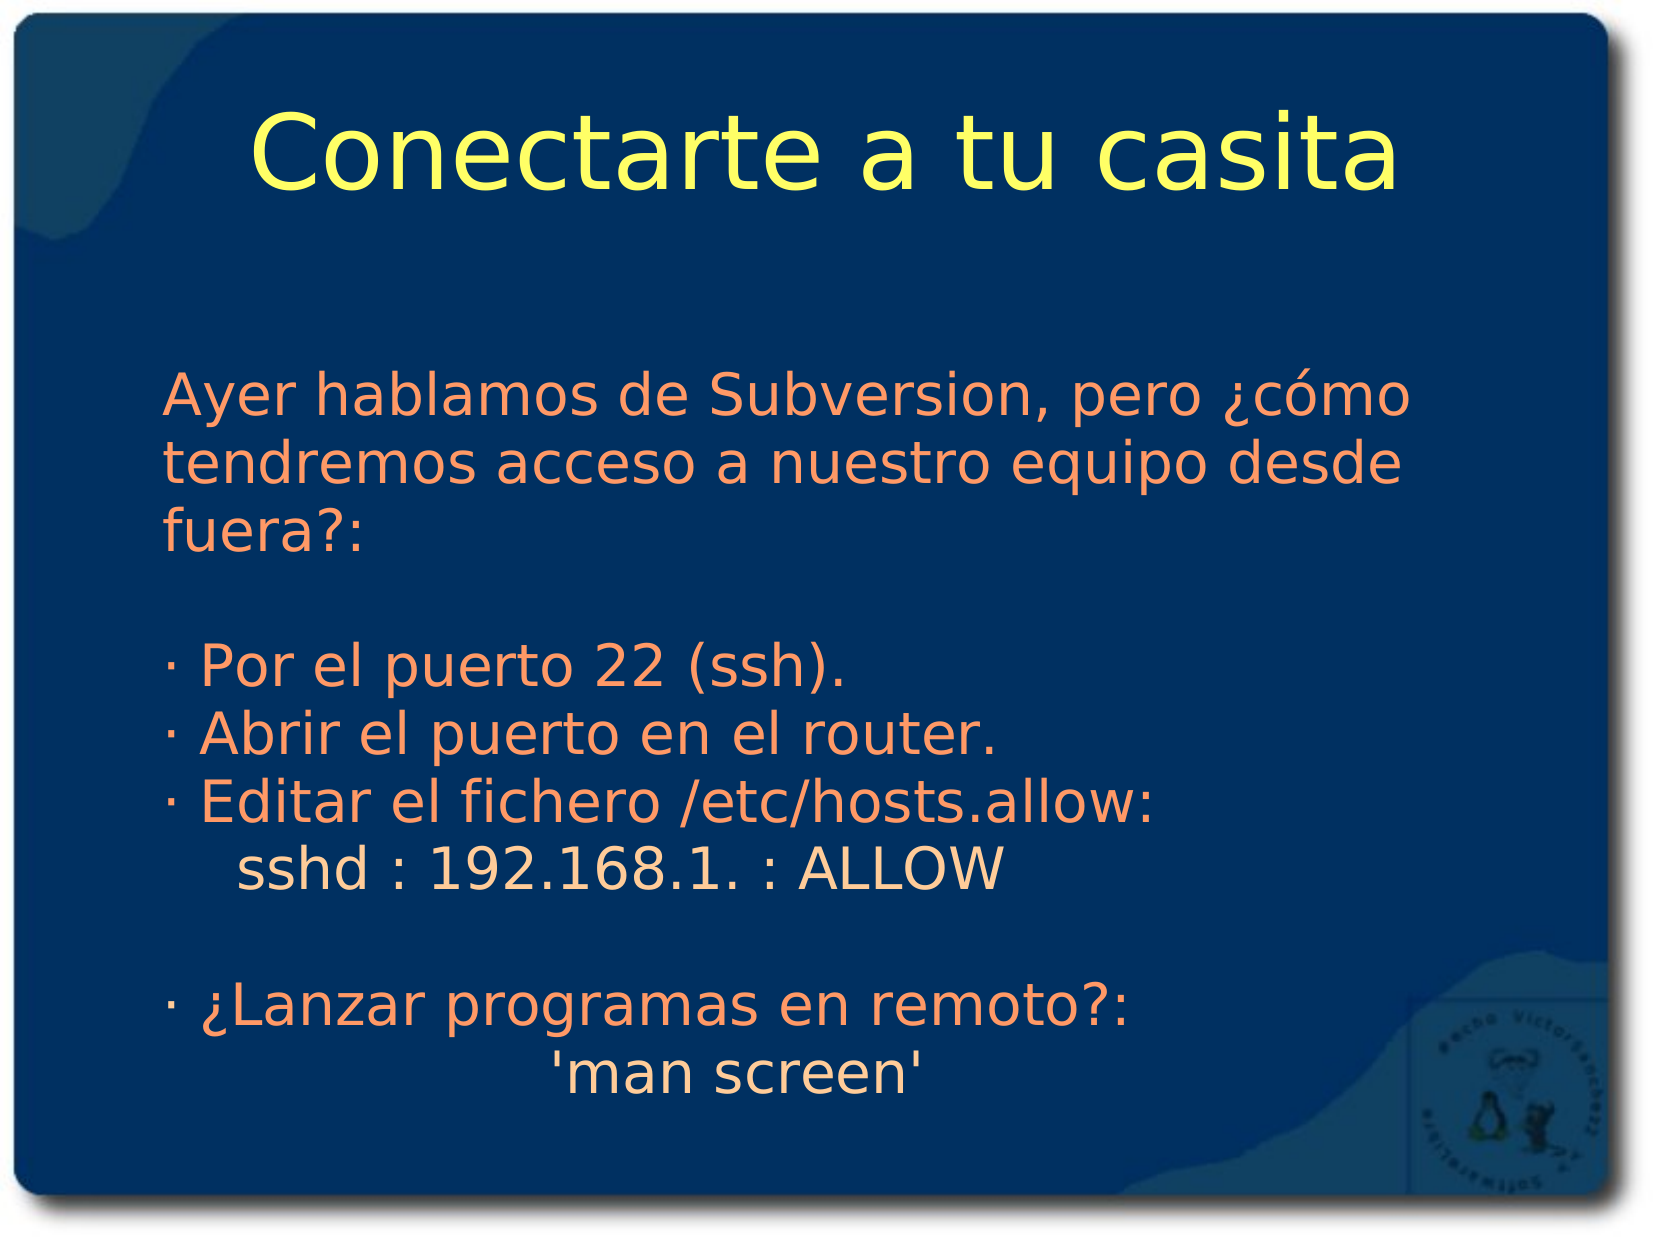

Conectarte a tu casita
#
Ayer hablamos de Subversion, pero ¿cómo
tendremos acceso a nuestro equipo desde
fuera?:
· Por el puerto 22 (ssh).
· Abrir el puerto en el router.
· Editar el fichero /etc/hosts.allow:
	sshd : 192.168.1. : ALLOW
· ¿Lanzar programas en remoto?:
					 'man screen'